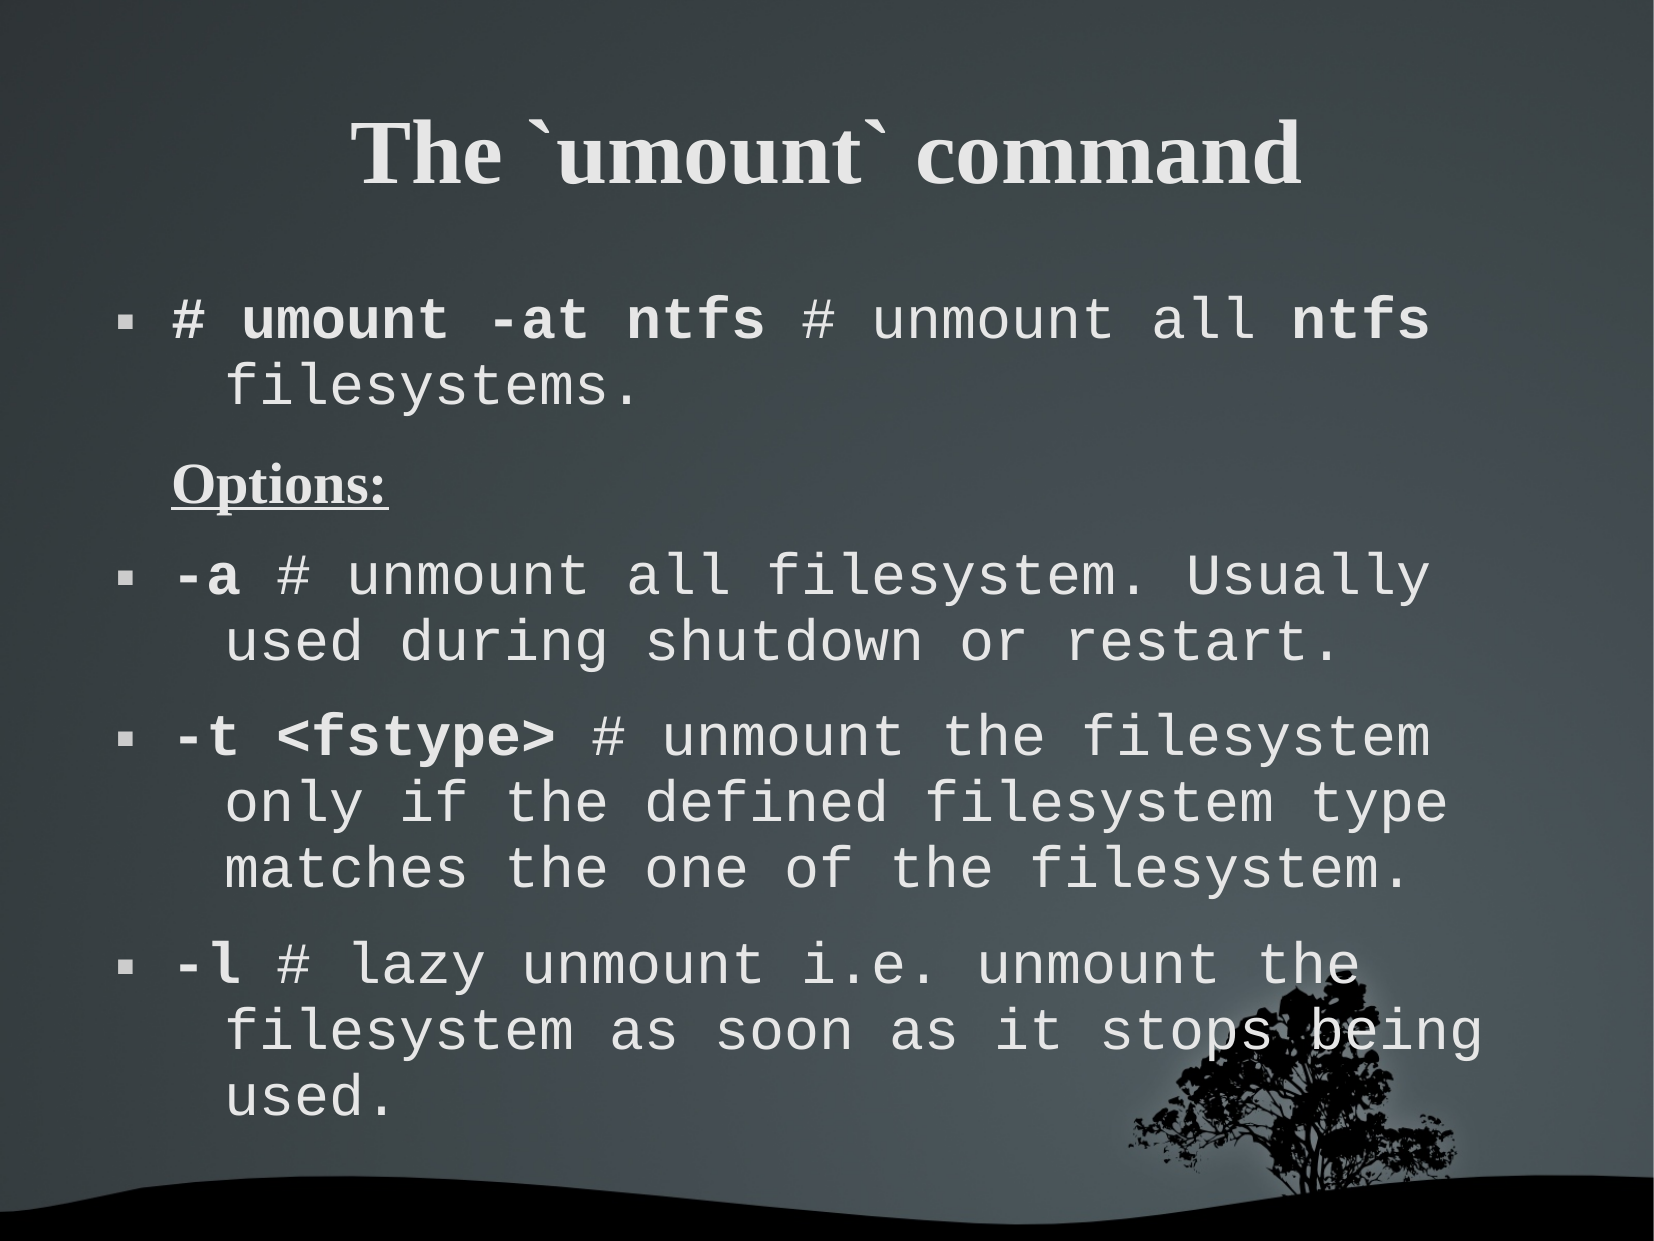

The `umount` command
# # umount -at ntfs # unmount all ntfs filesystems.
Options:
-a # unmount all filesystem. Usually used during shutdown or restart.
-t <fstype> # unmount the filesystem only if the defined filesystem type matches the one of the filesystem.
-l # lazy unmount i.e. unmount the filesystem as soon as it stops being used.